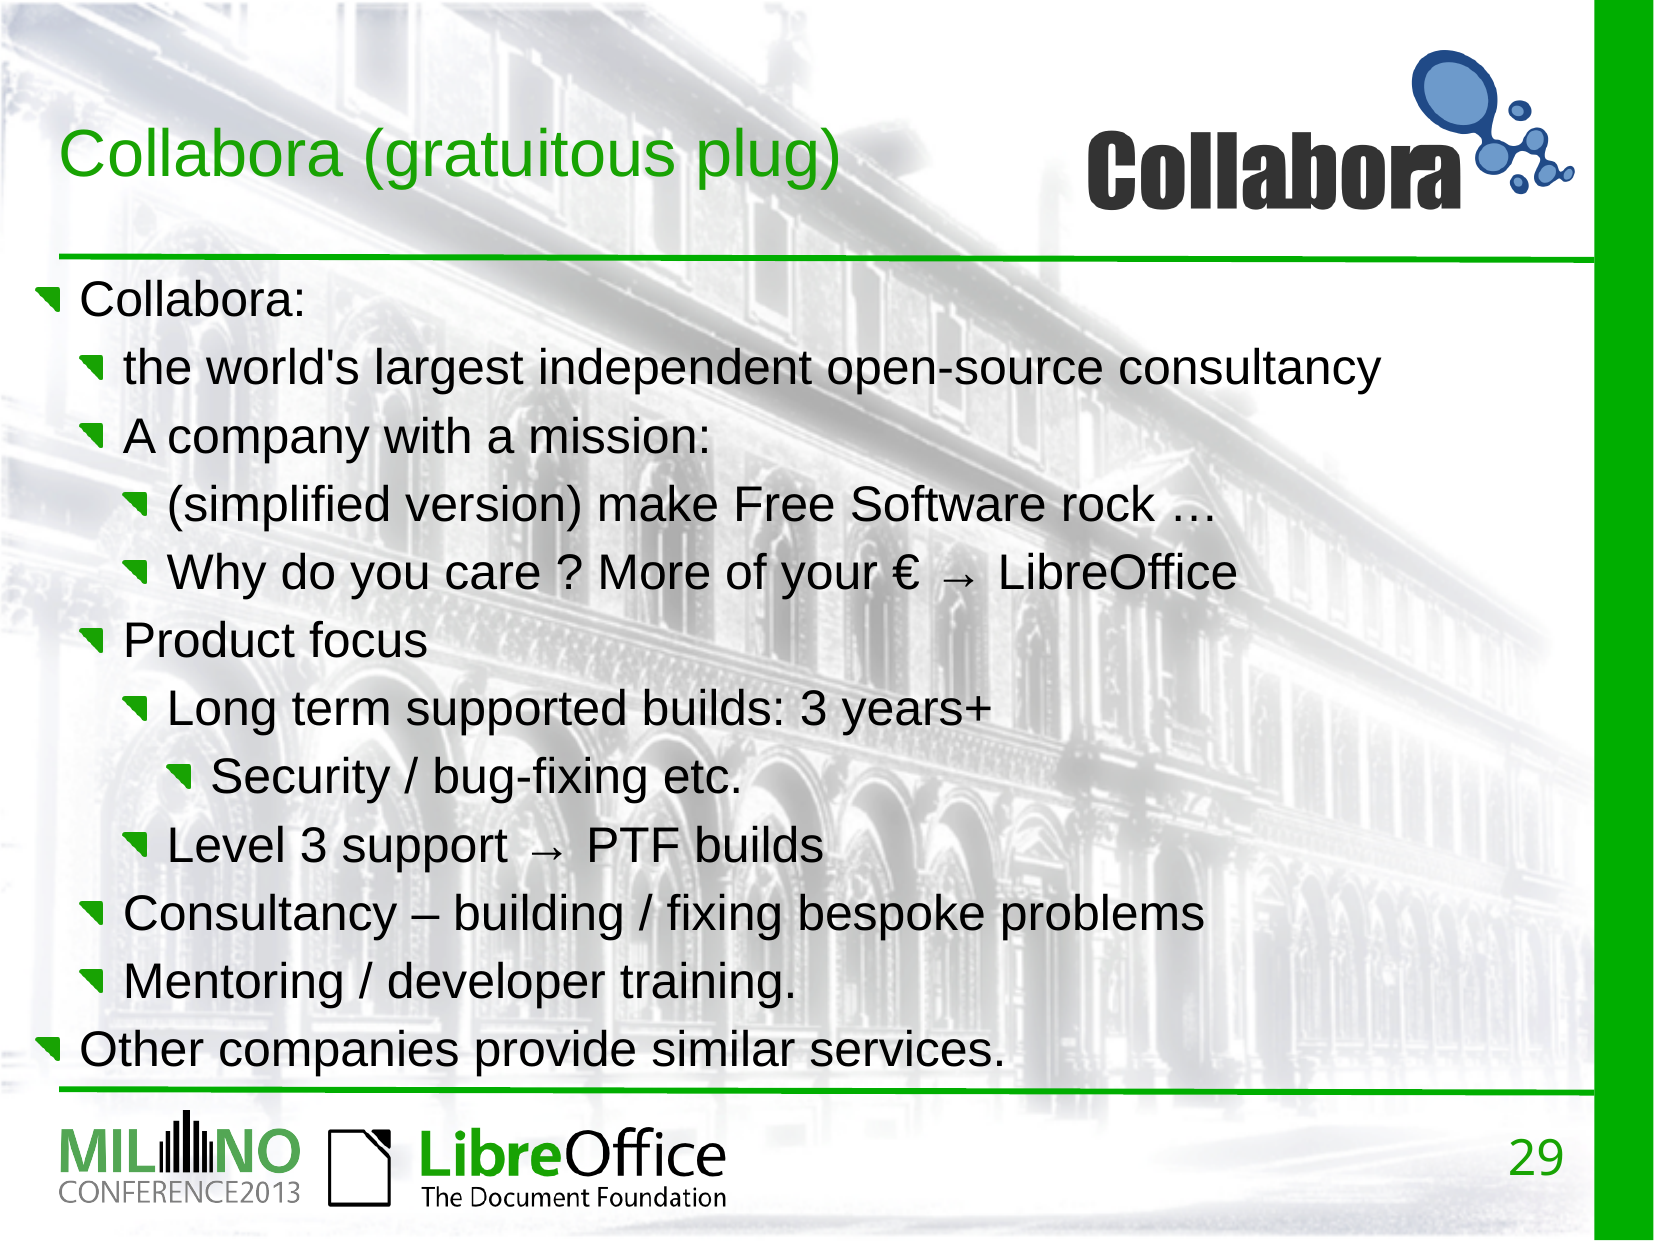

# Collabora (gratuitous plug)
Collabora:
the world's largest independent open-source consultancy
A company with a mission:
(simplified version) make Free Software rock …
Why do you care ? More of your € → LibreOffice
Product focus
Long term supported builds: 3 years+
Security / bug-fixing etc.
Level 3 support → PTF builds
Consultancy – building / fixing bespoke problems
Mentoring / developer training.
Other companies provide similar services.
29